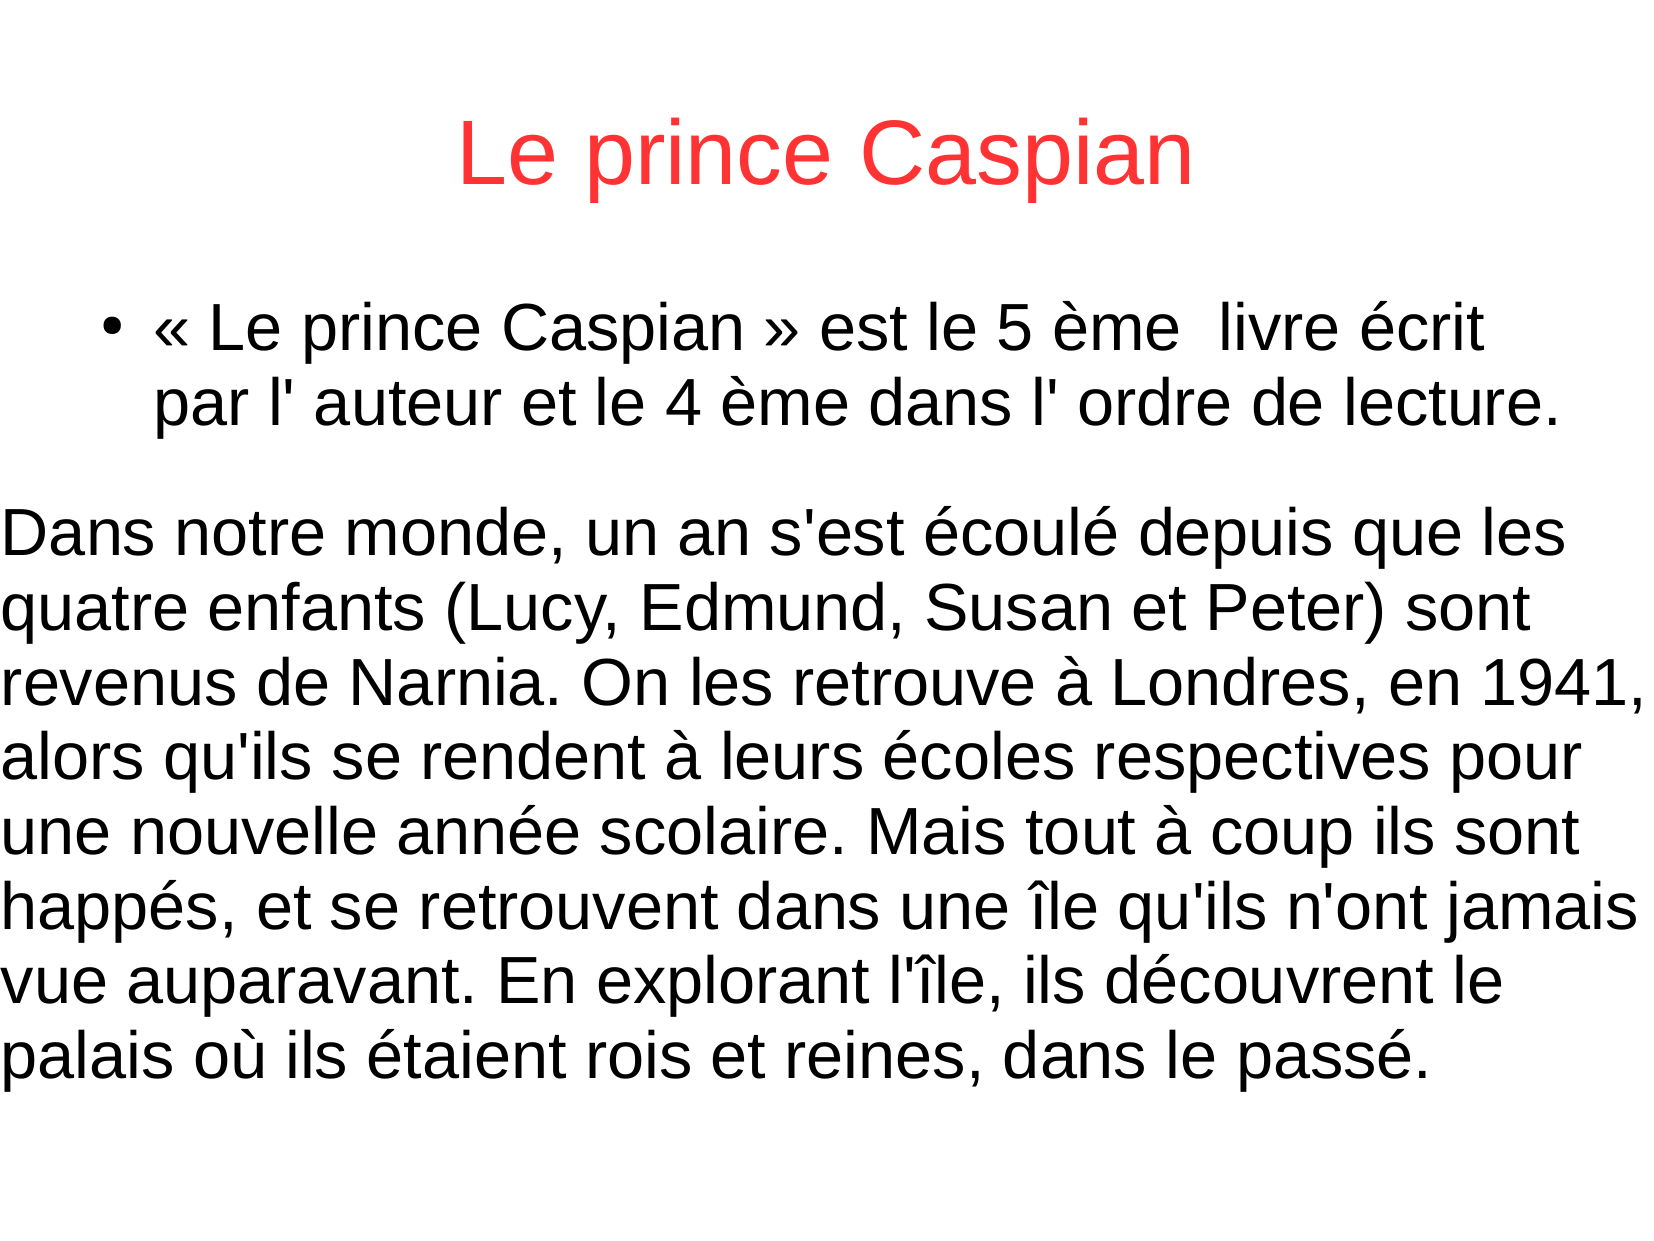

# Le prince Caspian
« Le prince Caspian » est le 5 ème livre écrit par l' auteur et le 4 ème dans l' ordre de lecture.
Dans notre monde, un an s'est écoulé depuis que les quatre enfants (Lucy, Edmund, Susan et Peter) sont revenus de Narnia. On les retrouve à Londres, en 1941, alors qu'ils se rendent à leurs écoles respectives pour une nouvelle année scolaire. Mais tout à coup ils sont happés, et se retrouvent dans une île qu'ils n'ont jamais vue auparavant. En explorant l'île, ils découvrent le palais où ils étaient rois et reines, dans le passé.